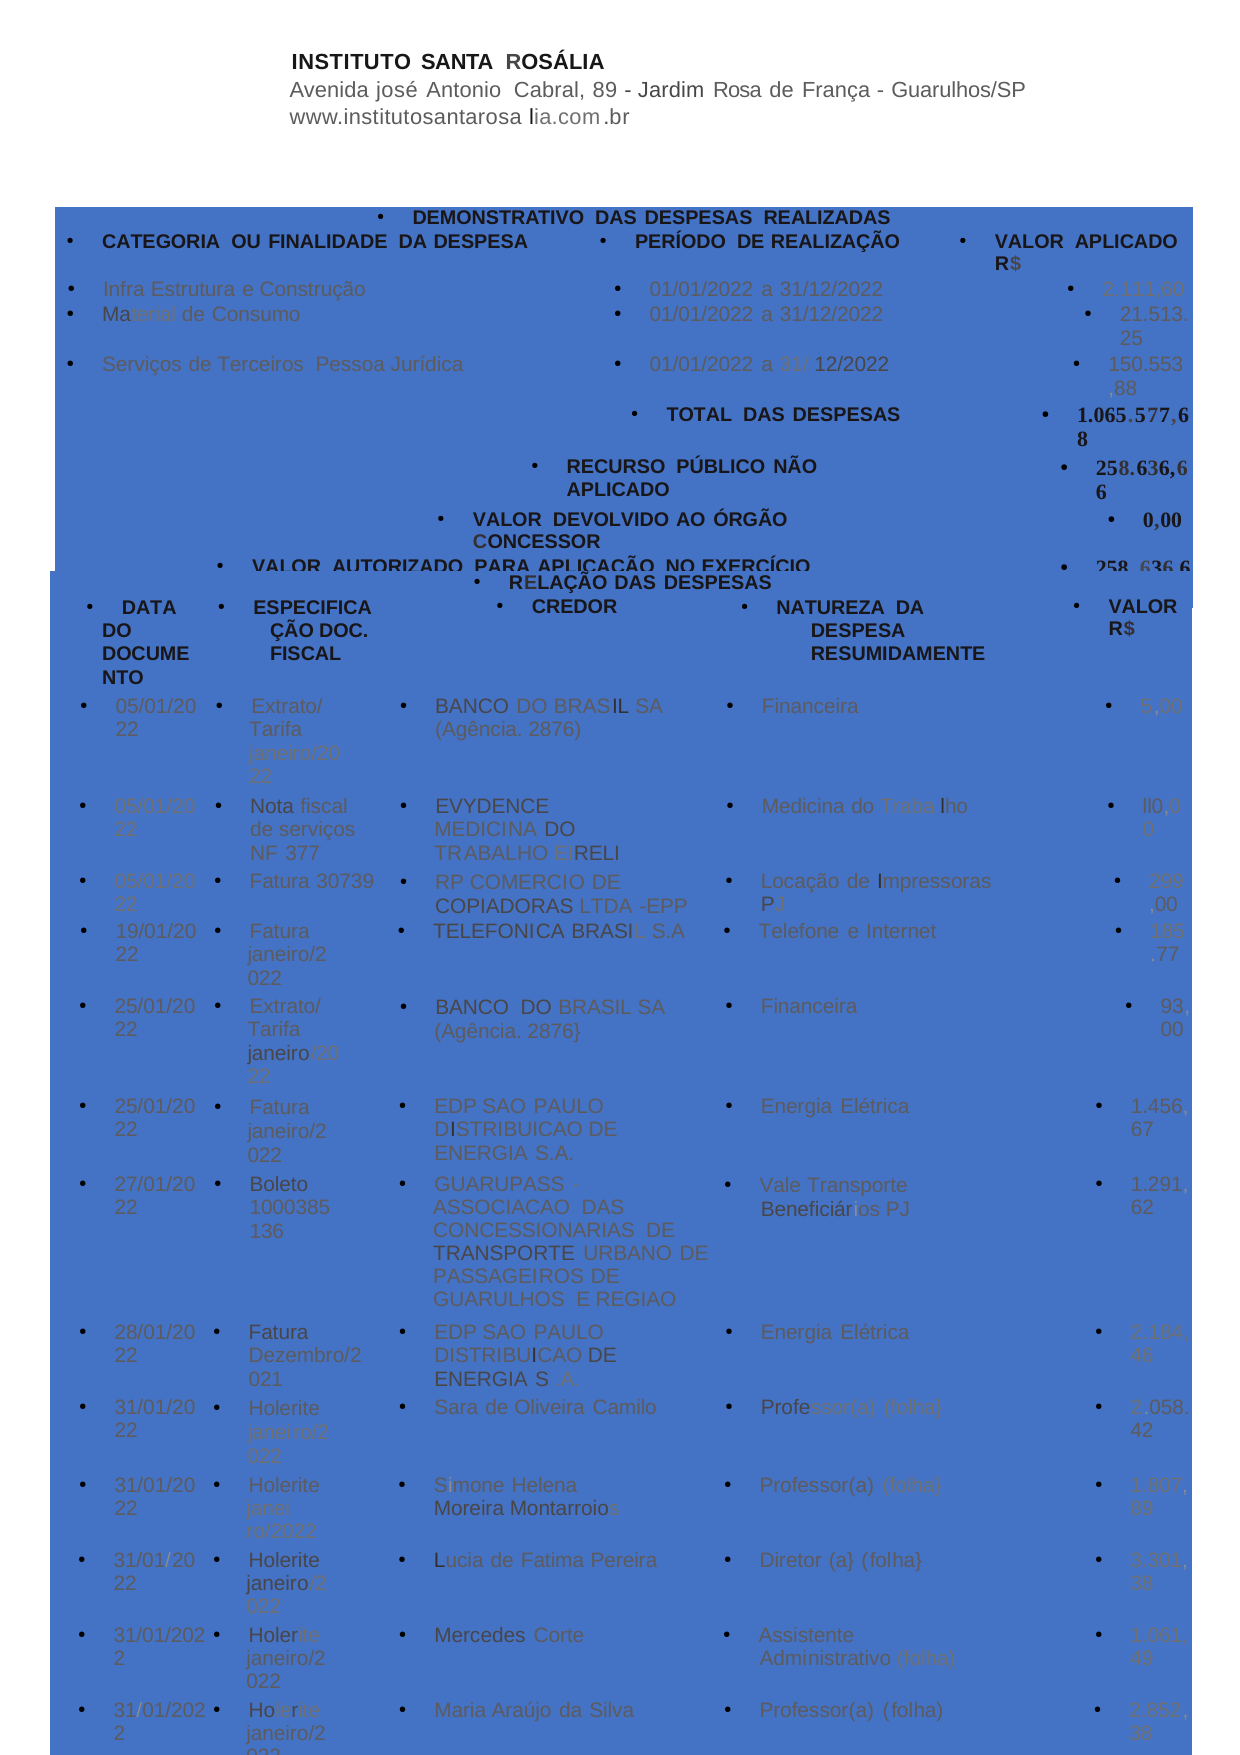

INSTITUTO SANTA ROSÁLIA
Avenida josé Antonio Cabral, 89 - Jardim Rosa de França - Guarulhos/SP www.institutosantarosa lia.com.br
| DEMONSTRATIVO DAS DESPESAS REALIZADAS | | |
| --- | --- | --- |
| CATEGORIA OU FINALIDADE DA DESPESA | PERÍODO DE REALIZAÇÃO | VALOR APLICADO R$ |
| Infra Estrutura e Construção | 01/01/2022 a 31/12/2022 | 2.111,60 |
| Material de Consumo | 01/01/2022 a 31/12/2022 | 21.513.25 |
| Serviços de Terceiros Pessoa Jurídica | 01/01/2022 a 31/ 12/2022 | 150.553 ,88 |
| TOTAL DAS DESPESAS | | 1.065.577,68 |
| RECURSO PÚBLICO NÃO APLICADO | | 258.636,66 |
| VALOR DEVOLVIDO AO ÓRGÃO CONCESSOR | | 0,00 |
| VALOR AUTORIZADO PARA APLICAÇÃO NO EXERCÍCIO SEGUINTE | | 258 .636,66 |
| RELAÇÃO DAS DESPESAS | | | | |
| --- | --- | --- | --- | --- |
| DATA DO DOCUMENTO | ESPECIFICAÇÃO DOC. FISCAL | CREDOR | NATUREZA DA DESPESA RESUMIDAMENTE | VALOR R$ |
| 05/01/2022 | Extrato/Tarifa janeiro/2022 | BANCO DO BRASIL SA (Agência. 2876) | Financeira | 5,00 |
| 05/01/2022 | Nota fiscal de serviços NF 377 | EVYDENCE MEDICINA DO TRABALHO EIRELI | Medicina do Traba lho | ll0,00 |
| 05/01/2022 | Fatura 30739 | RP COMERCIO DE COPIADORAS LTDA -EPP | Locação de Impressoras PJ | 299 ,00 |
| 19/01/2022 | Fatura janeiro/2022 | TELEFONICA BRASIL S.A | Telefone e Internet | 185 .77 |
| 25/01/2022 | Extrato/Tarifa janeiro/2022 | BANCO DO BRASIL SA (Agência. 2876} | Financeira | 93,00 |
| 25/01/2022 | Fatura janeiro/2022 | EDP SAO PAULO DISTRIBUICAO DE ENERGIA S.A. | Energia Elétrica | 1.456,67 |
| 27/01/2022 | Boleto 1000385136 | GUARUPASS - ASSOCIACAO DAS CONCESSIONARIAS DE TRANSPORTE URBANO DE PASSAGEIROS DE GUARULHOS E REGIAO | Vale Transporte Beneficiários PJ | 1.291,62 |
| 28/01/2022 | Fatura Dezembro/2021 | EDP SAO PAULO DISTRIBUICAO DE ENERGIA S .A. | Energia Elétrica | 2.184,46 |
| 31/01/2022 | Holerite janeiro/2022 | Sara de Oliveira Camilo | Professor(a) (folha} | 2.058.42 |
| 31/01/2022 | Holerite janei ro/2022 | Simone Helena Moreira Montarroios | Professor(a) (folha} | 1.807,89 |
| 31/01/2022 | Holerite janeiro/2022 | Lucia de Fatima Pereira | Diretor (a} (folha} | 3.301,38 |
| 31/01/2022 | Holerite janeiro/2022 | Mercedes Corte | Assistente Administrativo (folha) | 1.061,49 |
| 31/01/2022 | Holerite janeiro/2022 | Maria Araújo da Silva | Professor(a) (folha) | 2.852,38 |
| 31/0 1/2022 | Holerite janeiro/2022 | Camila Antunes Freitas | Professor(a) (folha) | 2.129 ,11 |
| 31/01/2022 | Holerite janeiro/2022 | Valdemira Santana dos Santos Paiva | Professor(a) (folha) | 504,61 |